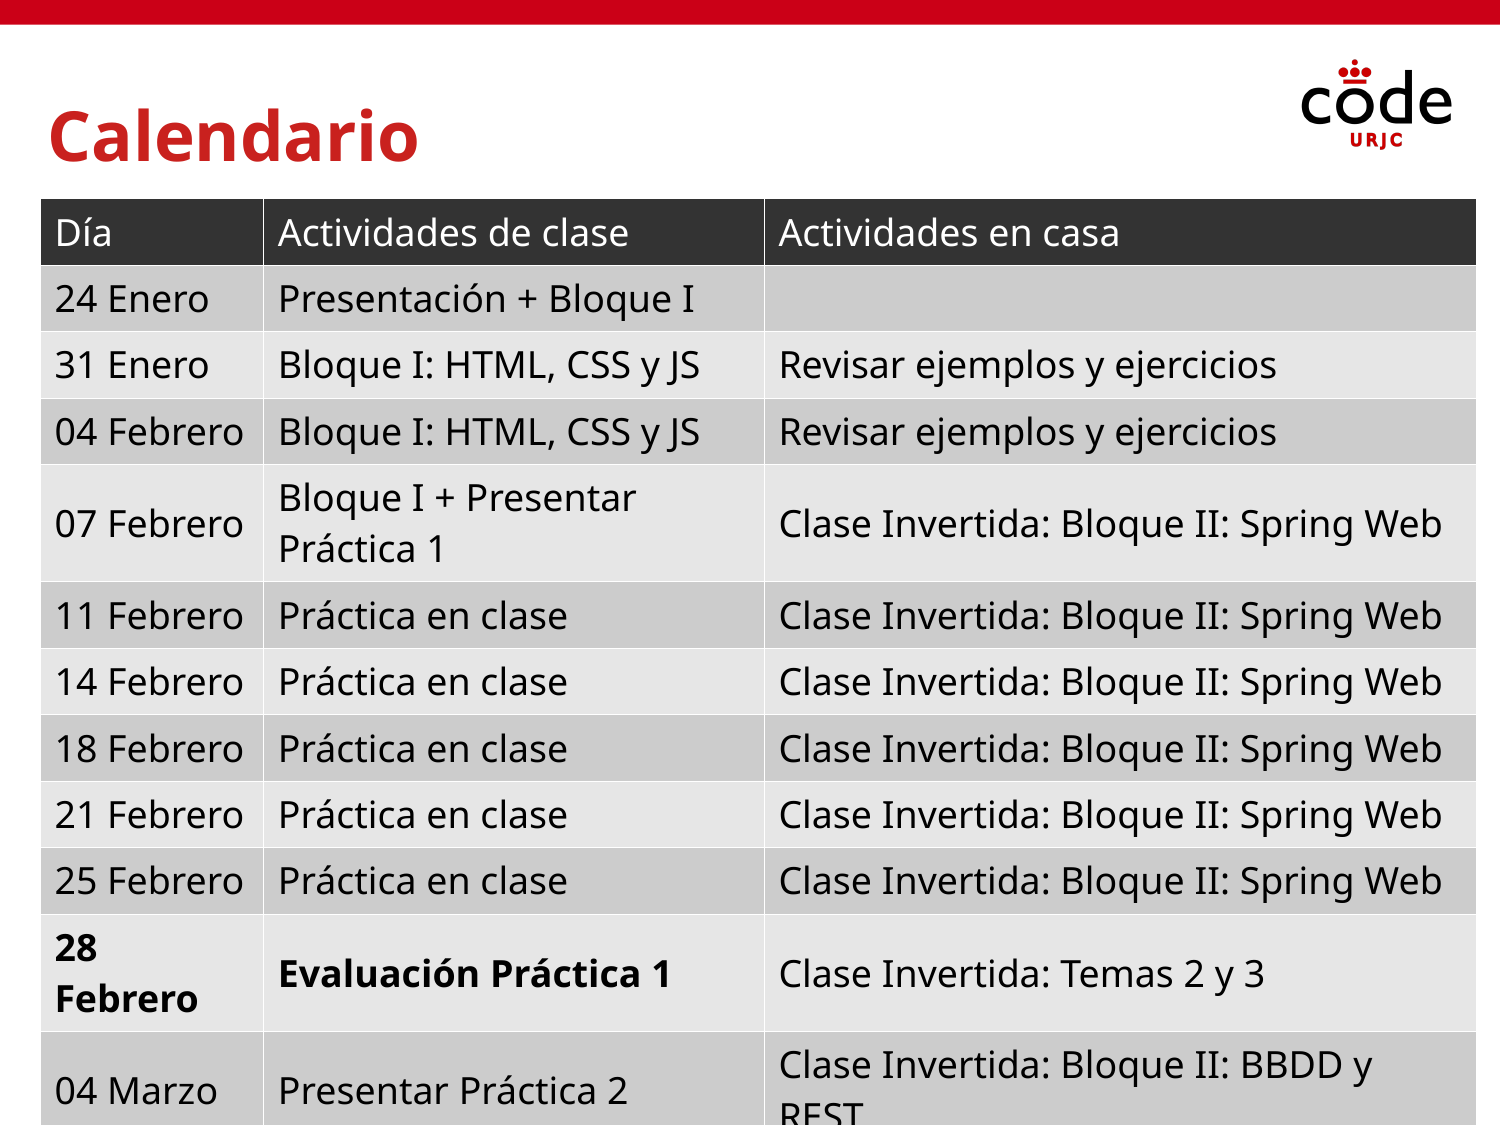

# Calendario
| Día | Actividades de clase | Actividades en casa |
| --- | --- | --- |
| 24 Enero | Presentación + Bloque I | |
| 31 Enero | Bloque I: HTML, CSS y JS | Revisar ejemplos y ejercicios |
| 04 Febrero | Bloque I: HTML, CSS y JS | Revisar ejemplos y ejercicios |
| 07 Febrero | Bloque I + Presentar Práctica 1 | Clase Invertida: Bloque II: Spring Web |
| 11 Febrero | Práctica en clase | Clase Invertida: Bloque II: Spring Web |
| 14 Febrero | Práctica en clase | Clase Invertida: Bloque II: Spring Web |
| 18 Febrero | Práctica en clase | Clase Invertida: Bloque II: Spring Web |
| 21 Febrero | Práctica en clase | Clase Invertida: Bloque II: Spring Web |
| 25 Febrero | Práctica en clase | Clase Invertida: Bloque II: Spring Web |
| 28 Febrero | Evaluación Práctica 1 | Clase Invertida: Temas 2 y 3 |
| 04 Marzo | Presentar Práctica 2 | Clase Invertida: Bloque II: BBDD y REST |
| 07 Marzo | Práctica en clase | Clase Invertida: Bloque II: BBDD y REST |
| 11 Marzo | Práctica en clase | Clase Invertida: Bloque II: BBDD y REST |
| 14 Marzo | Práctica en clase | Clase Invertida: Bloque II: BBDD y REST |
31